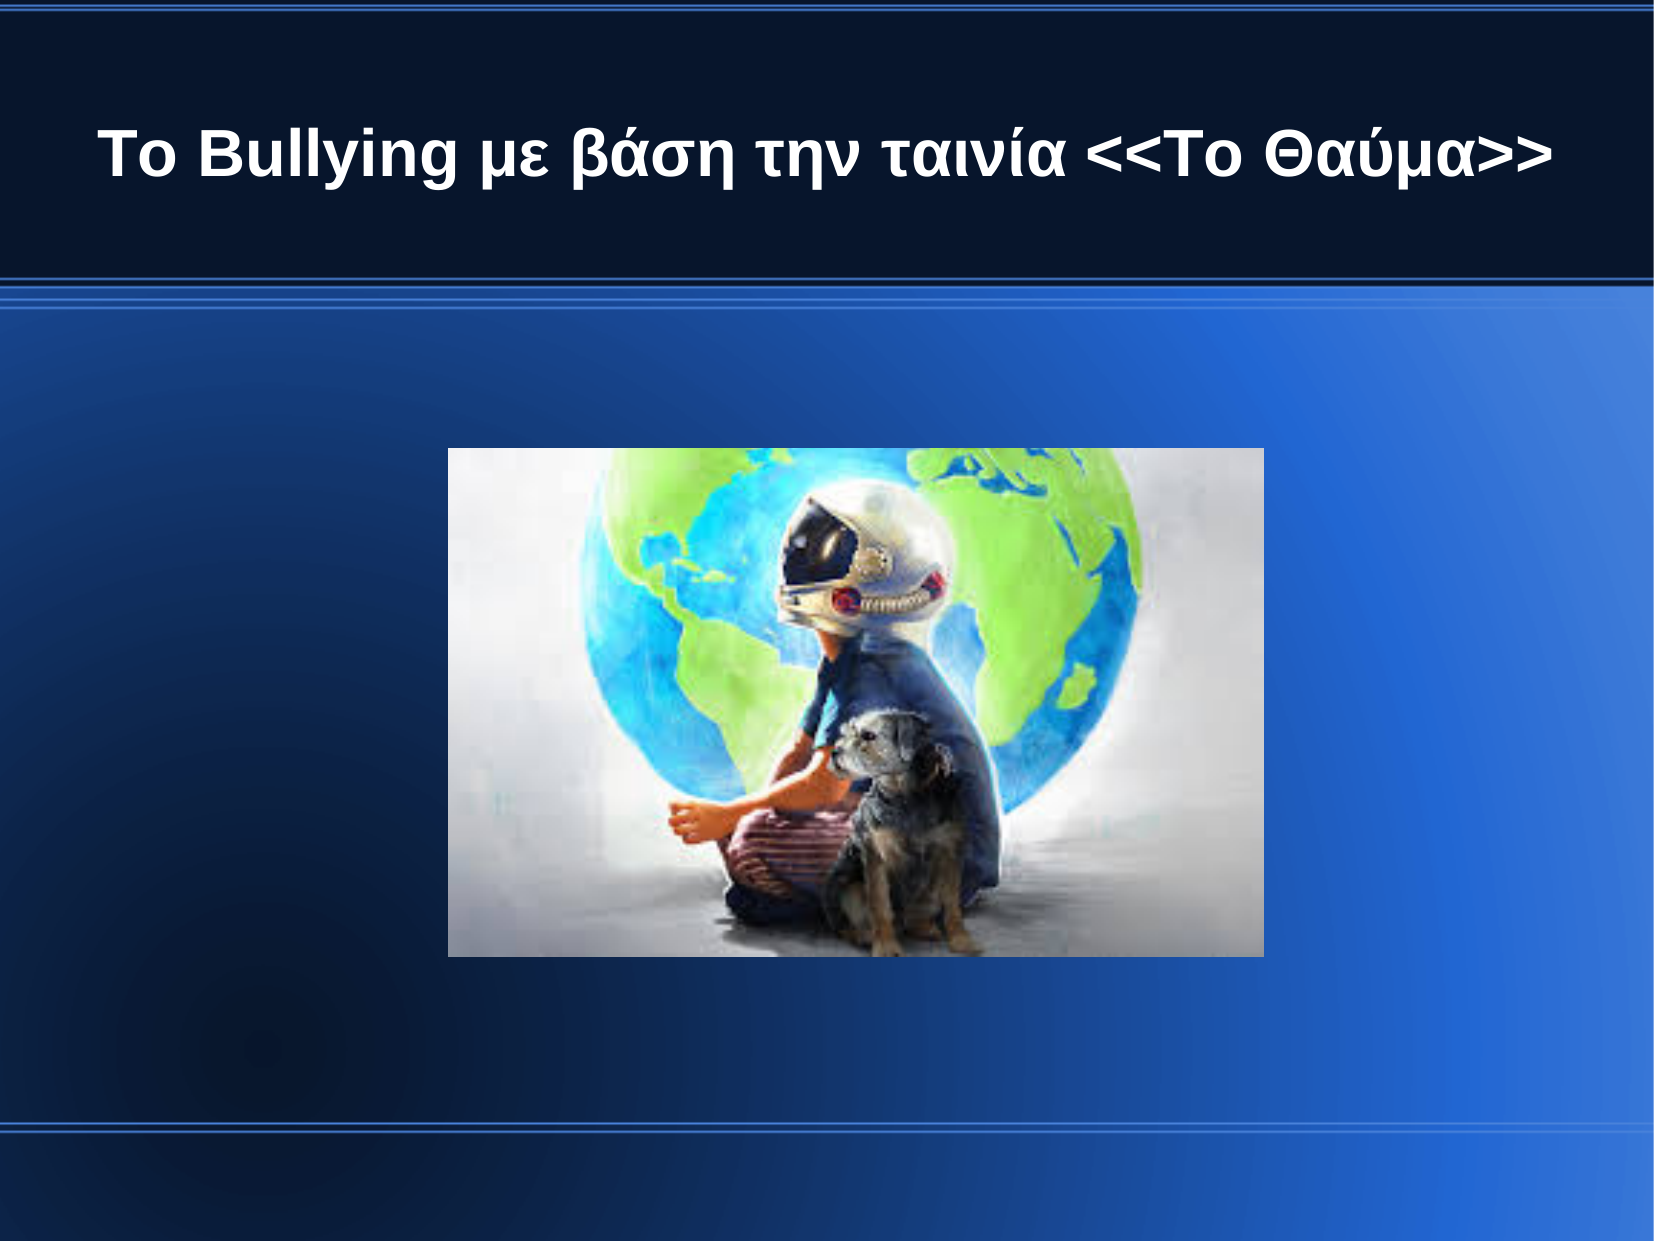

# Το Bullying με βάση την ταινία <<Το Θαύμα>>